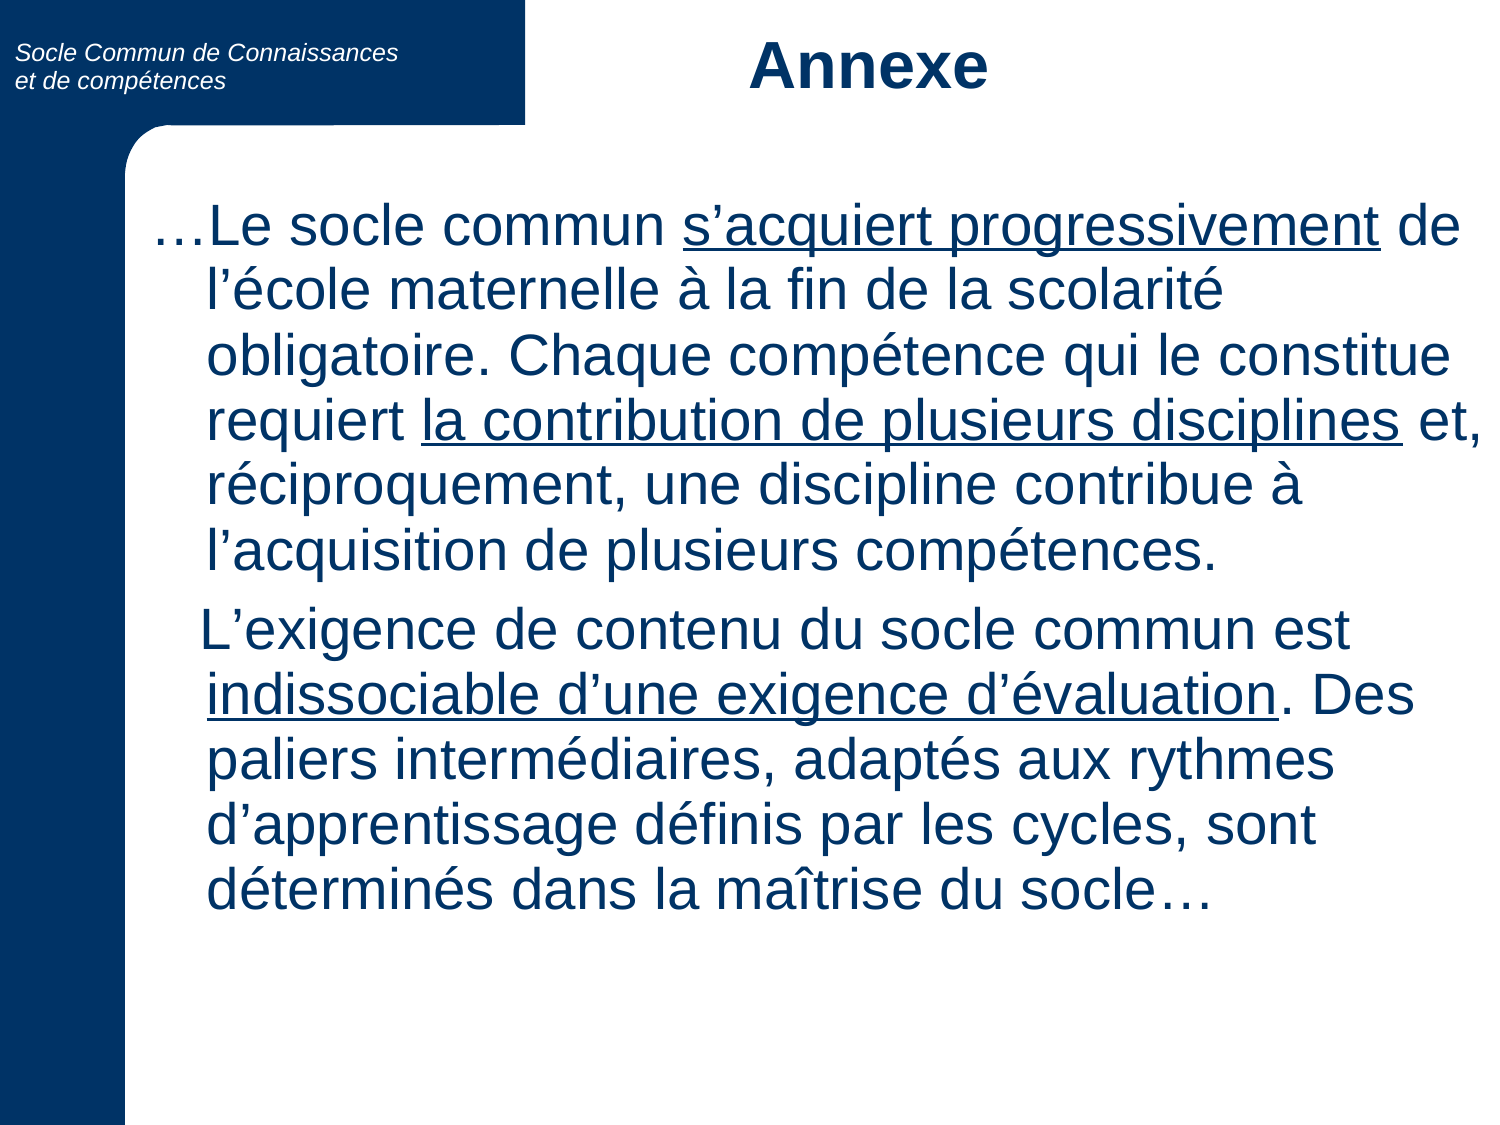

# Annexe
…Le socle commun s’acquiert progressivement de l’école maternelle à la fin de la scolarité obligatoire. Chaque compétence qui le constitue requiert la contribution de plusieurs disciplines et, réciproquement, une discipline contribue à l’acquisition de plusieurs compétences.
 L’exigence de contenu du socle commun est indissociable d’une exigence d’évaluation. Des paliers intermédiaires, adaptés aux rythmes d’apprentissage définis par les cycles, sont déterminés dans la maîtrise du socle…